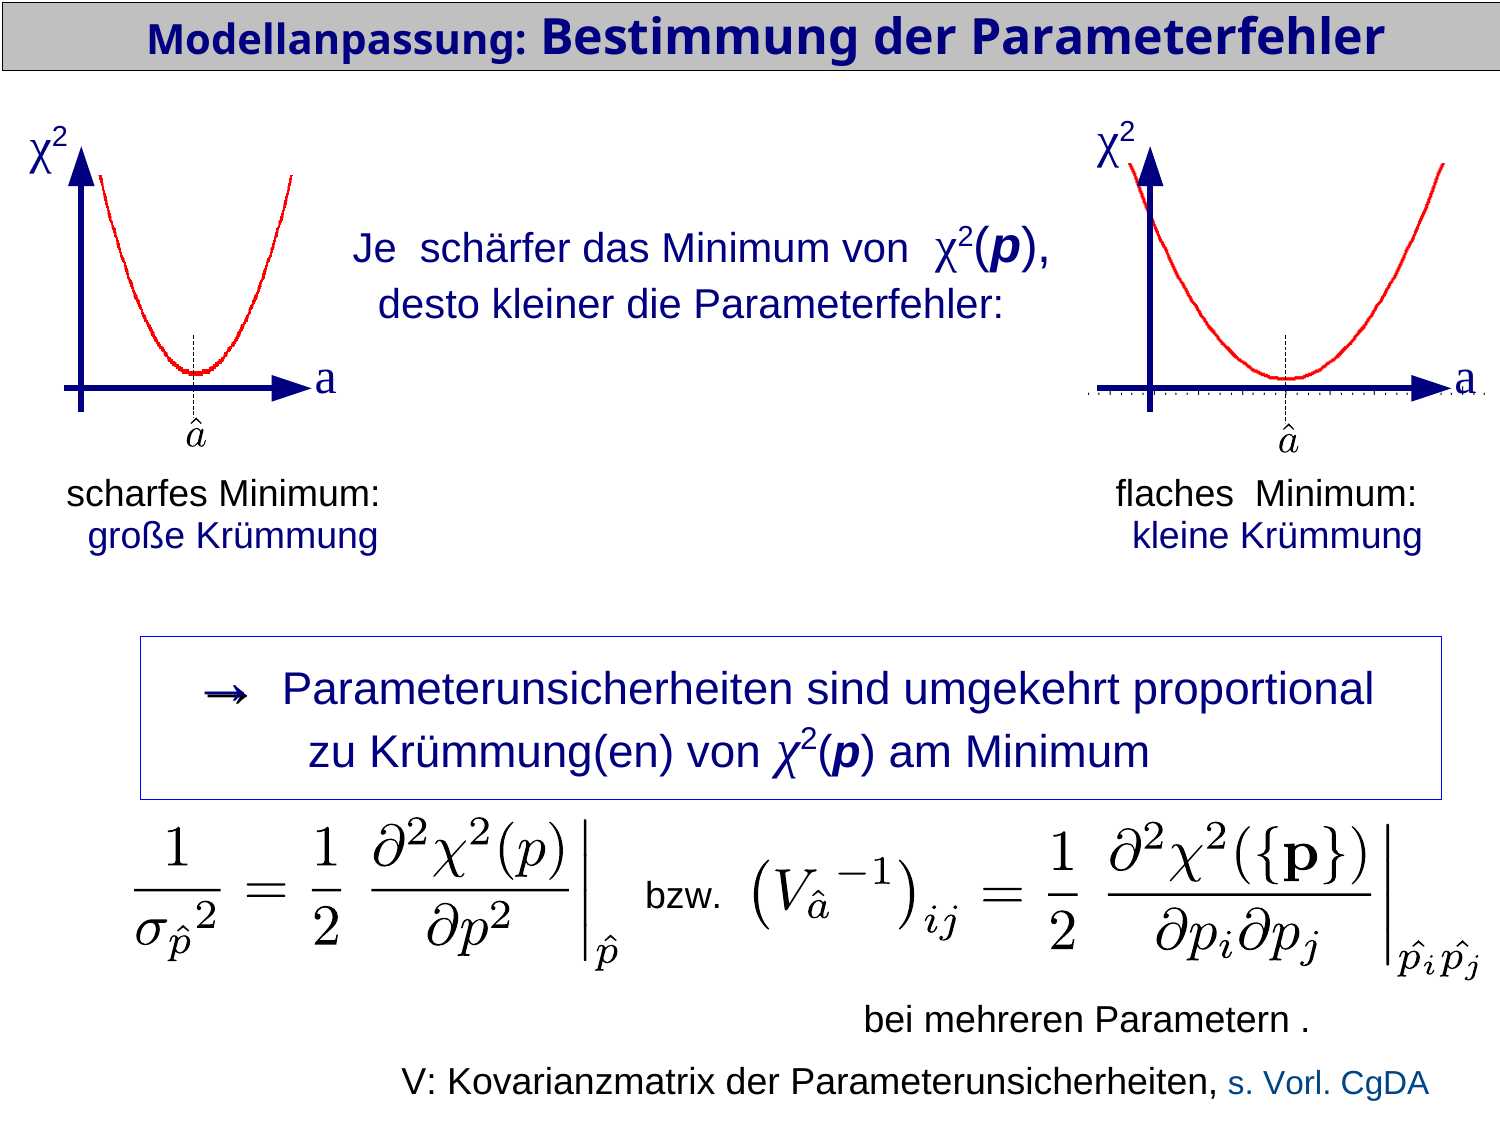

# Modellanpassung: Bestimmung der Parameterfehler
χ2
χ2
Je schärfer das Minimum von χ2(p),
 desto kleiner die Parameterfehler:
a
a
scharfes Minimum: flaches Minimum:
 große Krümmung kleine Krümmung
 → Parameterunsicherheiten sind umgekehrt proportional
 zu Krümmung(en) von χ2(p) am Minimum
bzw.
bei mehreren Parametern .
V: Kovarianzmatrix der Parameterunsicherheiten, s. Vorl. CgDA